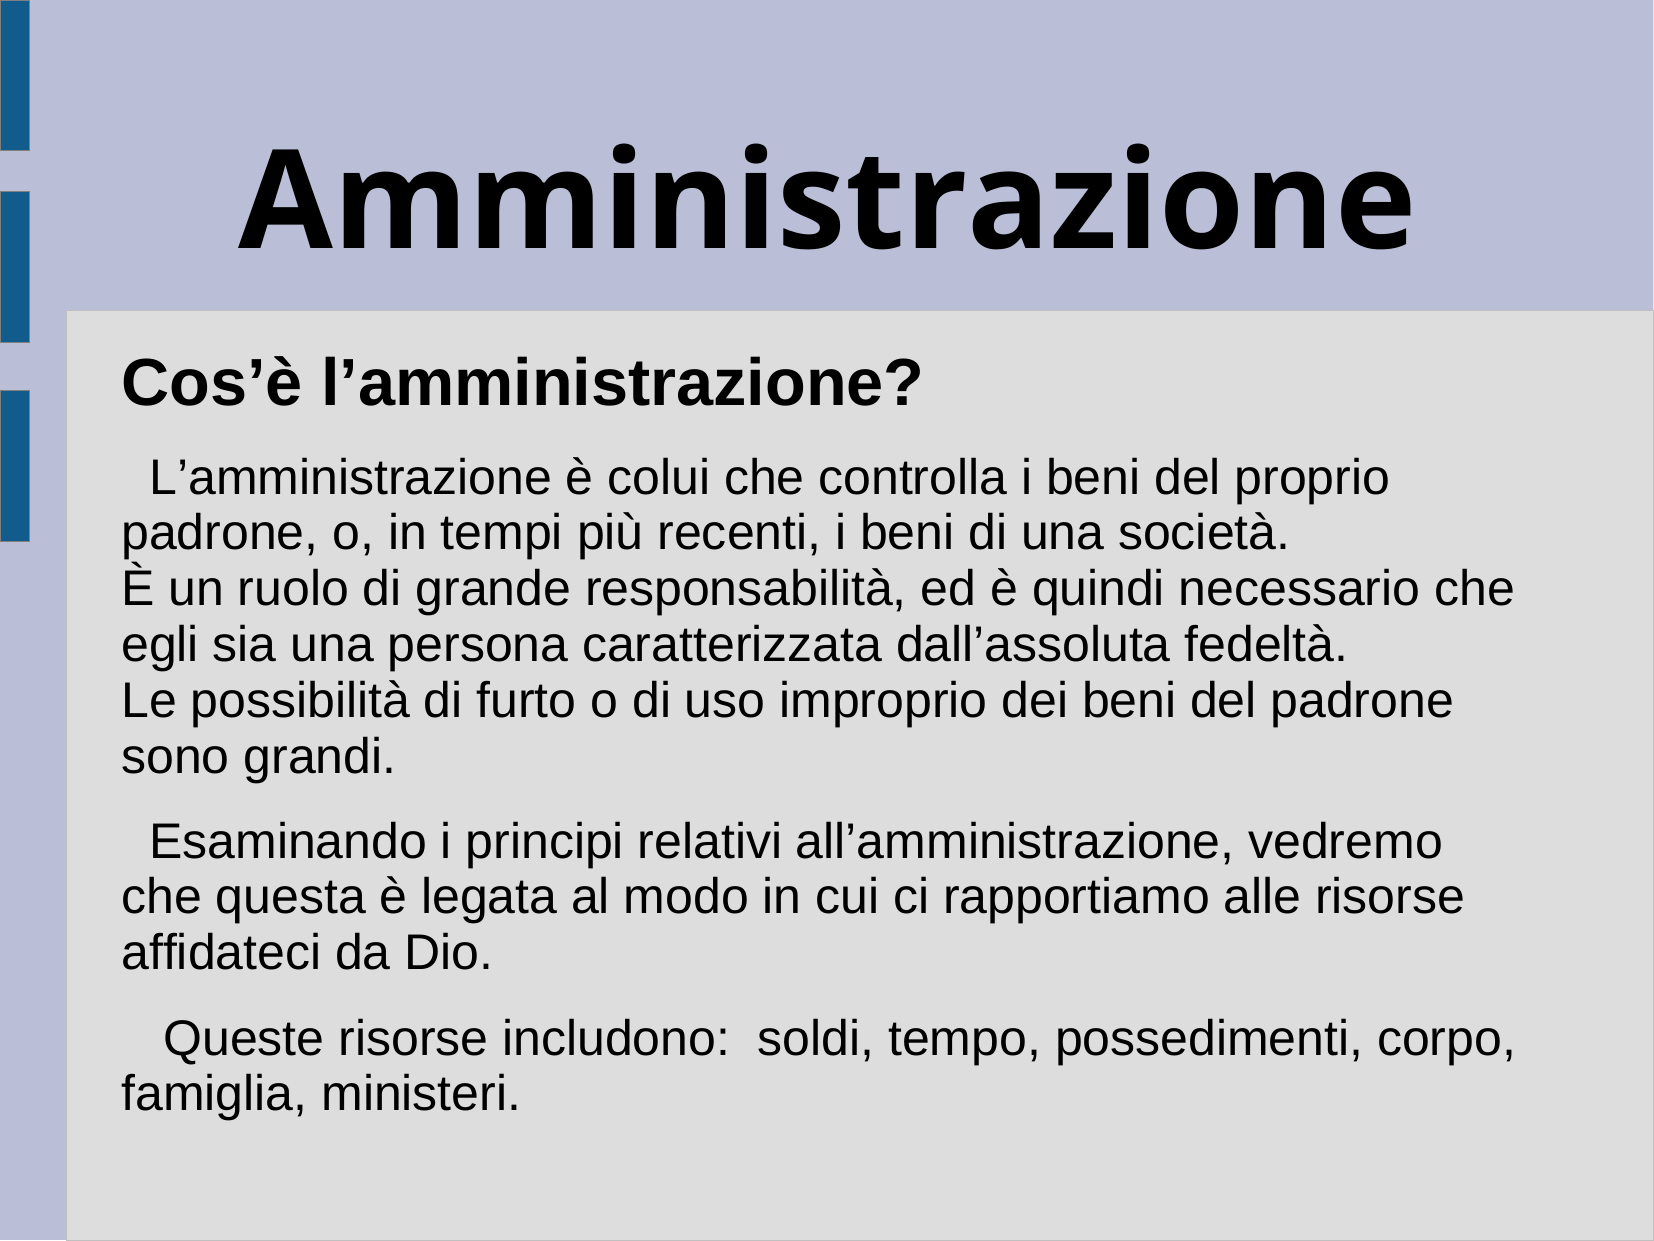

# Amministrazione
Cos’è l’amministrazione?
 L’amministrazione è colui che controlla i beni del proprio padrone, o, in tempi più recenti, i beni di una società. È un ruolo di grande responsabilità, ed è quindi necessario che egli sia una persona caratterizzata dall’assoluta fedeltà. Le possibilità di furto o di uso improprio dei beni del padrone sono grandi.
 Esaminando i principi relativi all’amministrazione, vedremo che questa è legata al modo in cui ci rapportiamo alle risorse affidateci da Dio.
 Queste risorse includono: soldi, tempo, possedimenti, corpo, famiglia, ministeri.